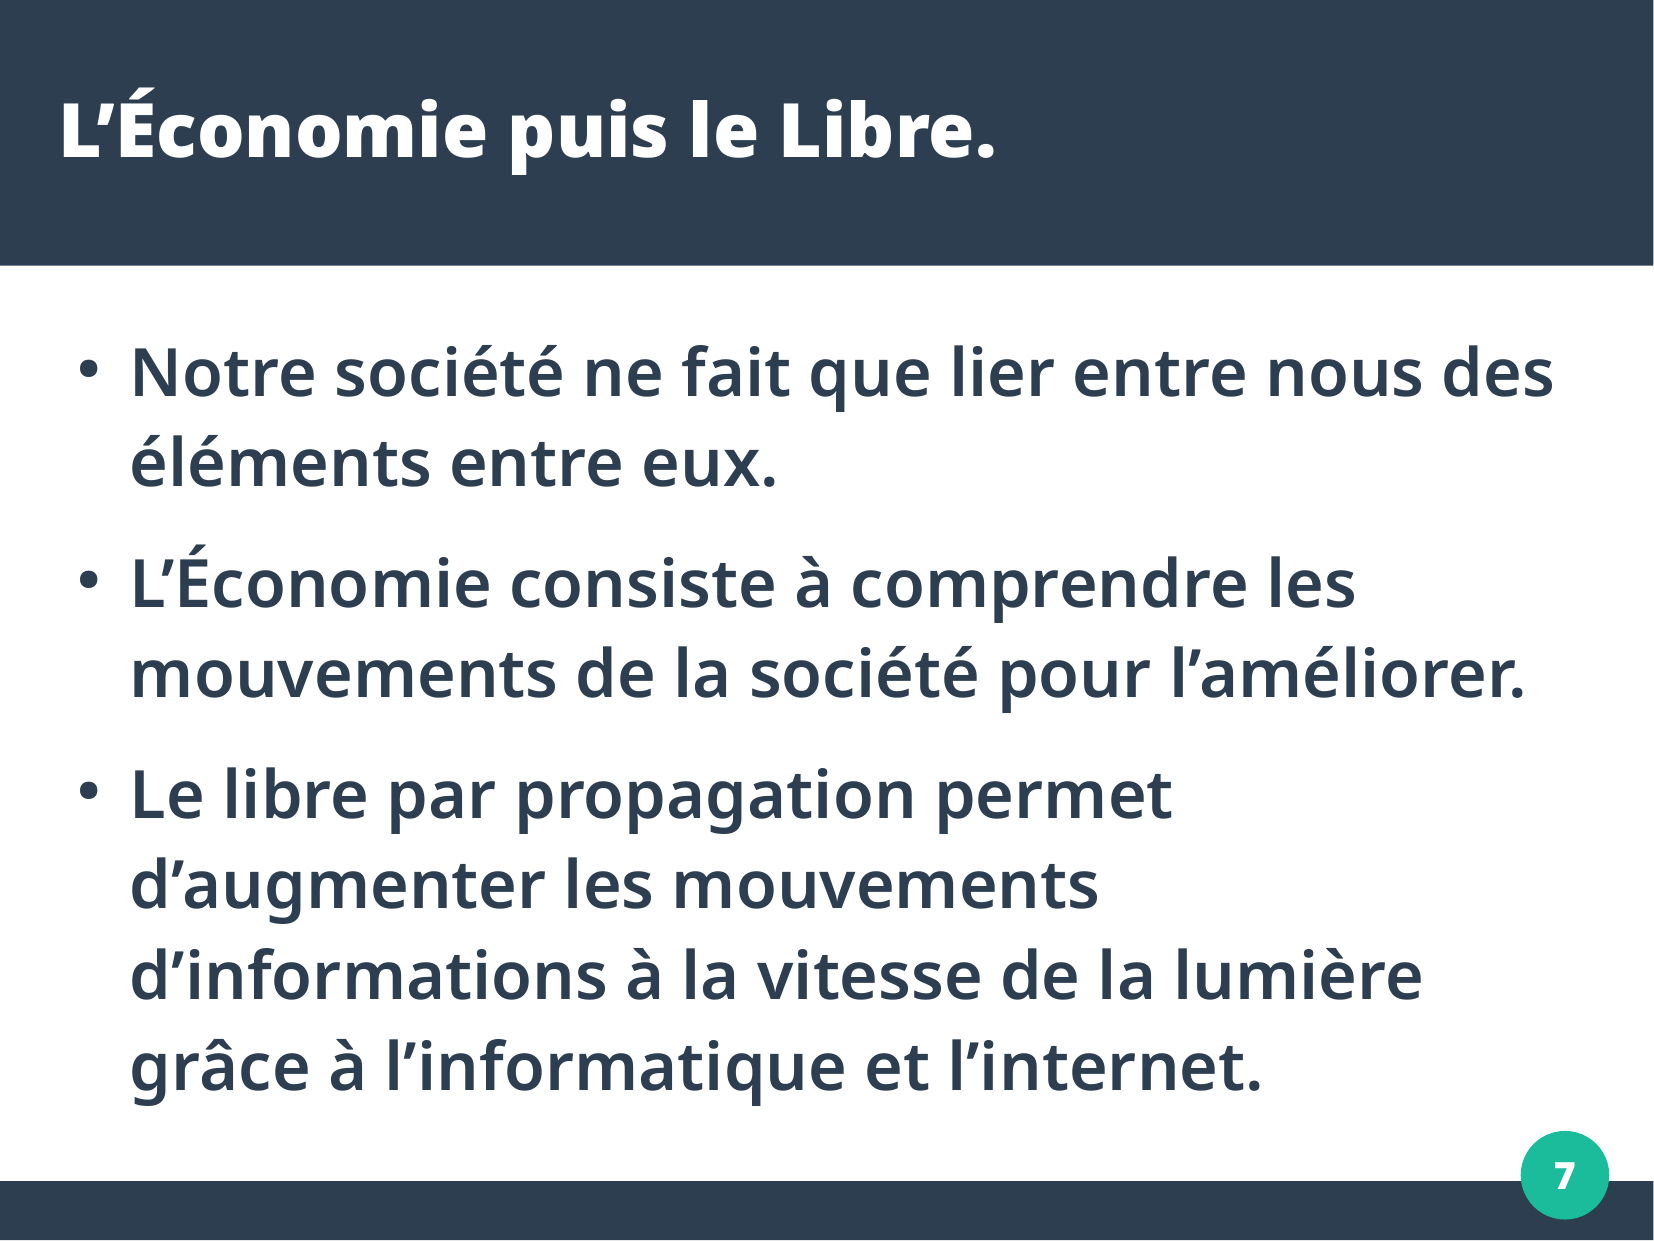

# L’Économie puis le Libre.
Notre société ne fait que lier entre nous des éléments entre eux.
L’Économie consiste à comprendre les mouvements de la société pour l’améliorer.
Le libre par propagation permet d’augmenter les mouvements d’informations à la vitesse de la lumière grâce à l’informatique et l’internet.
7